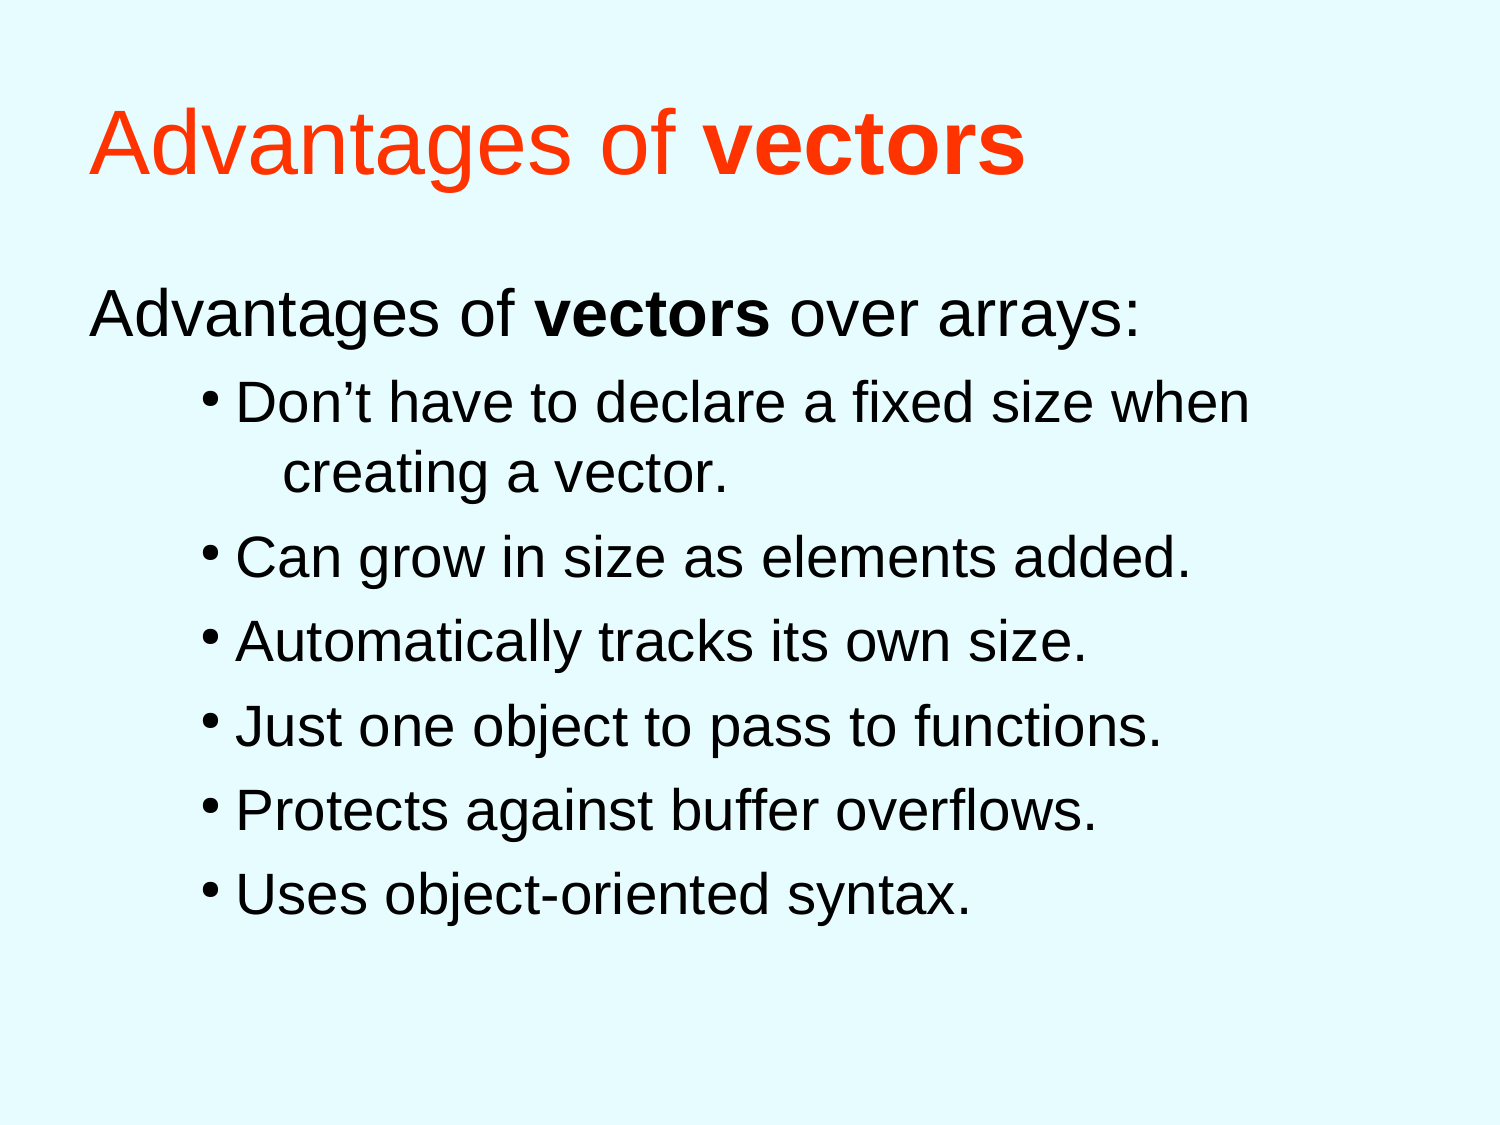

# Advantages of vectors
Advantages of vectors over arrays:
Don’t have to declare a fixed size when creating a vector.
Can grow in size as elements added.
Automatically tracks its own size.
Just one object to pass to functions.
Protects against buffer overflows.
Uses object-oriented syntax.